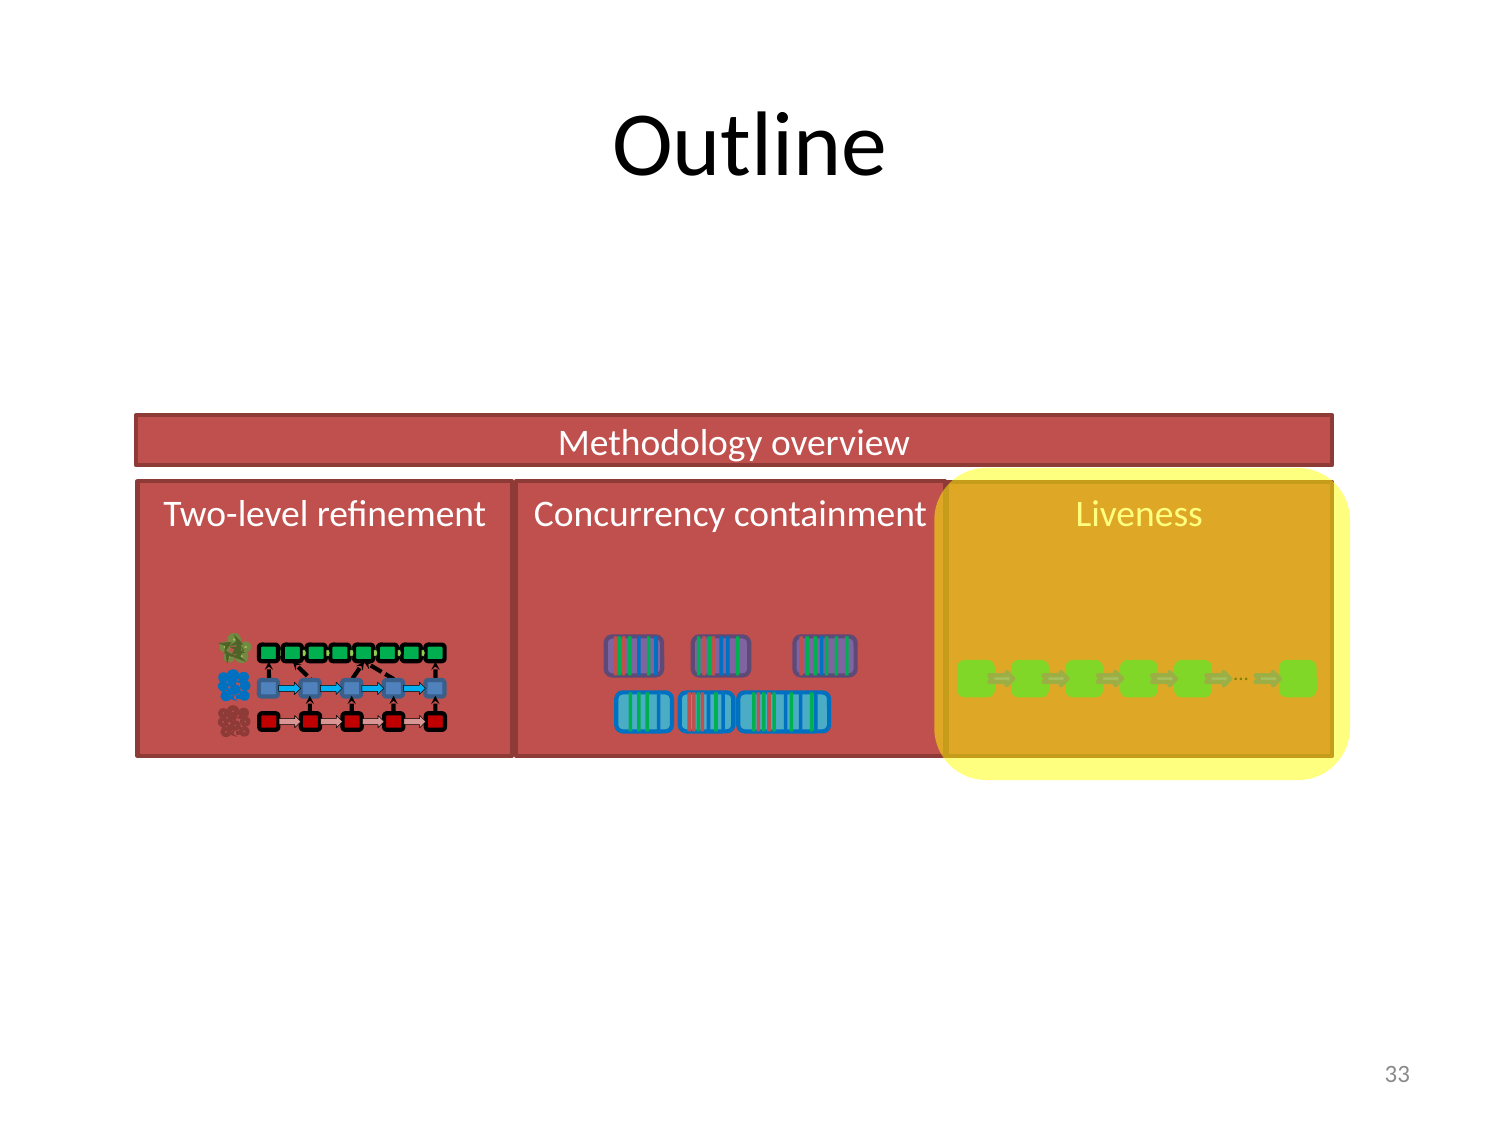

# Outline
Methodology overview
Two-level refinement
Concurrency containment
Liveness
...